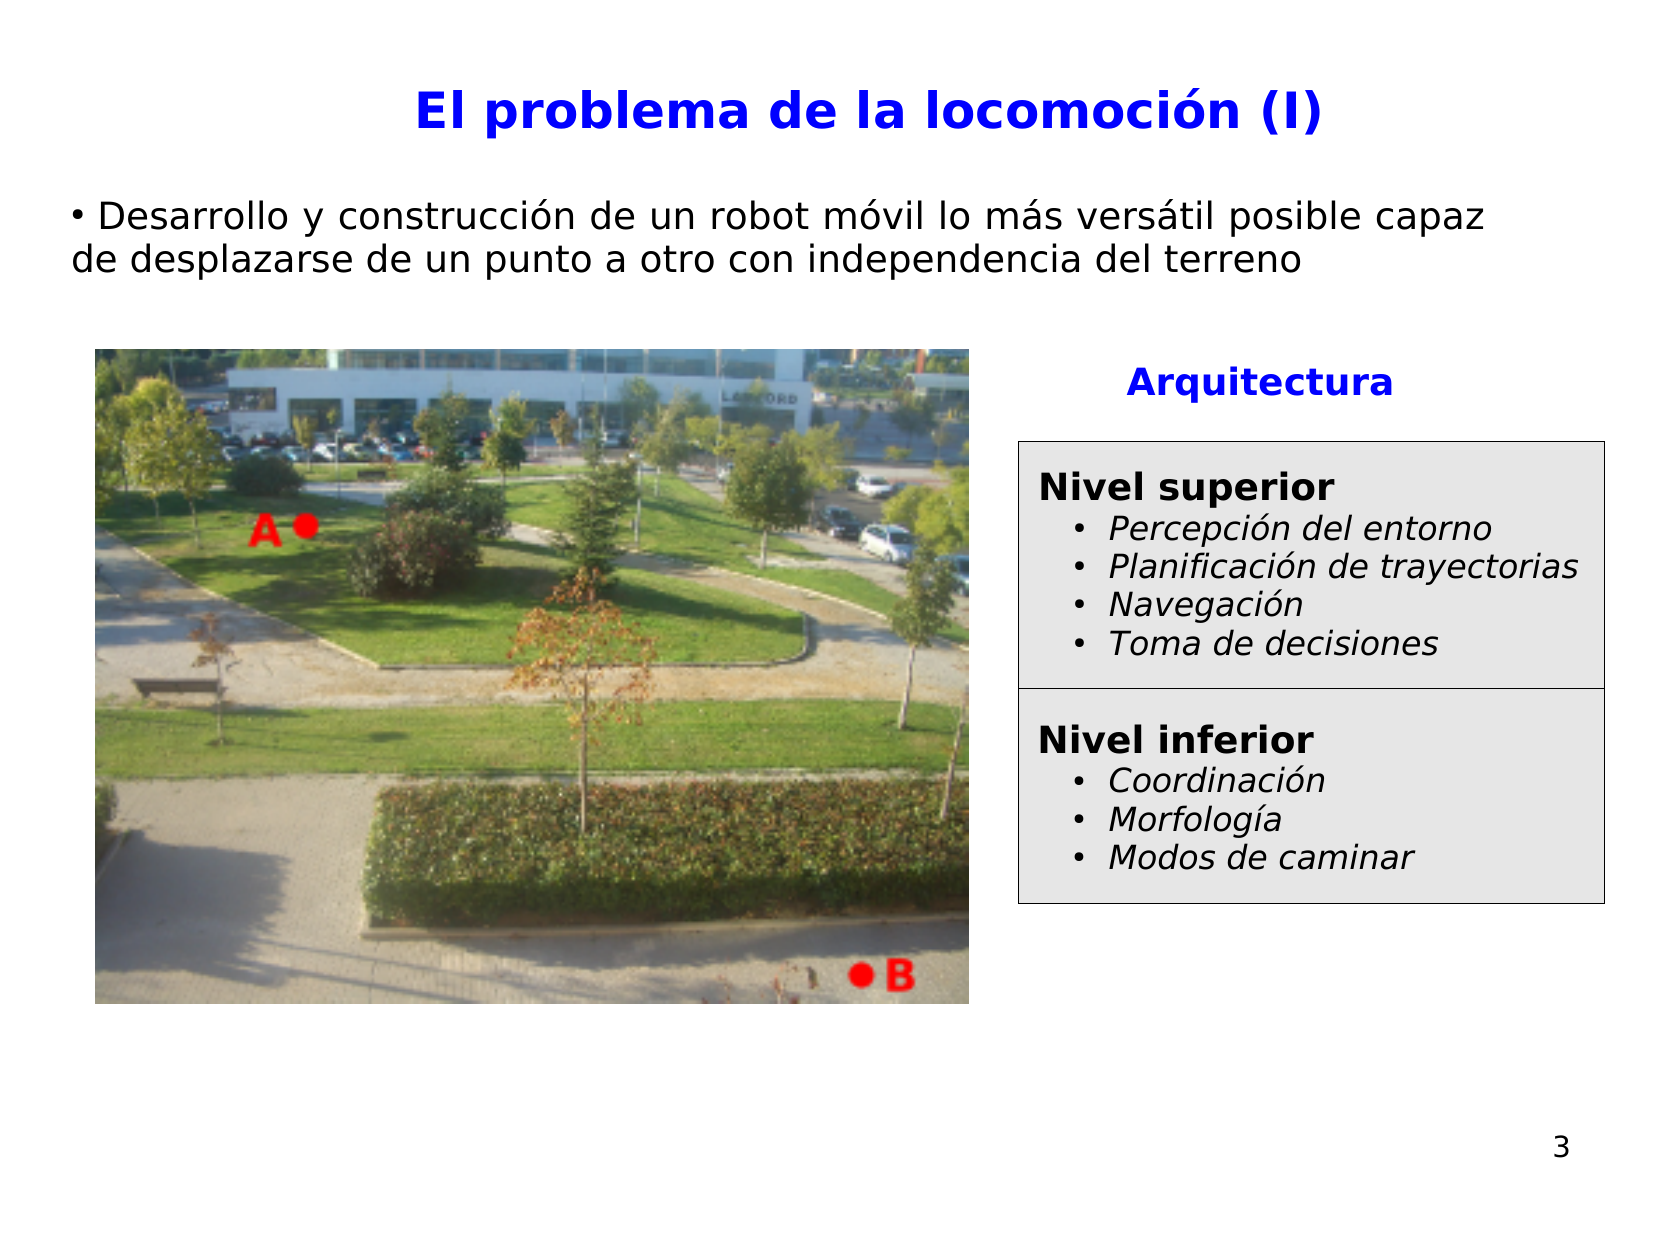

El problema de la locomoción (I)
 Desarrollo y construcción de un robot móvil lo más versátil posible capaz de desplazarse de un punto a otro con independencia del terreno
Arquitectura
Nivel superior
Percepción del entorno
Planificación de trayectorias
Navegación
Toma de decisiones
Nivel inferior
Coordinación
Morfología
Modos de caminar
3